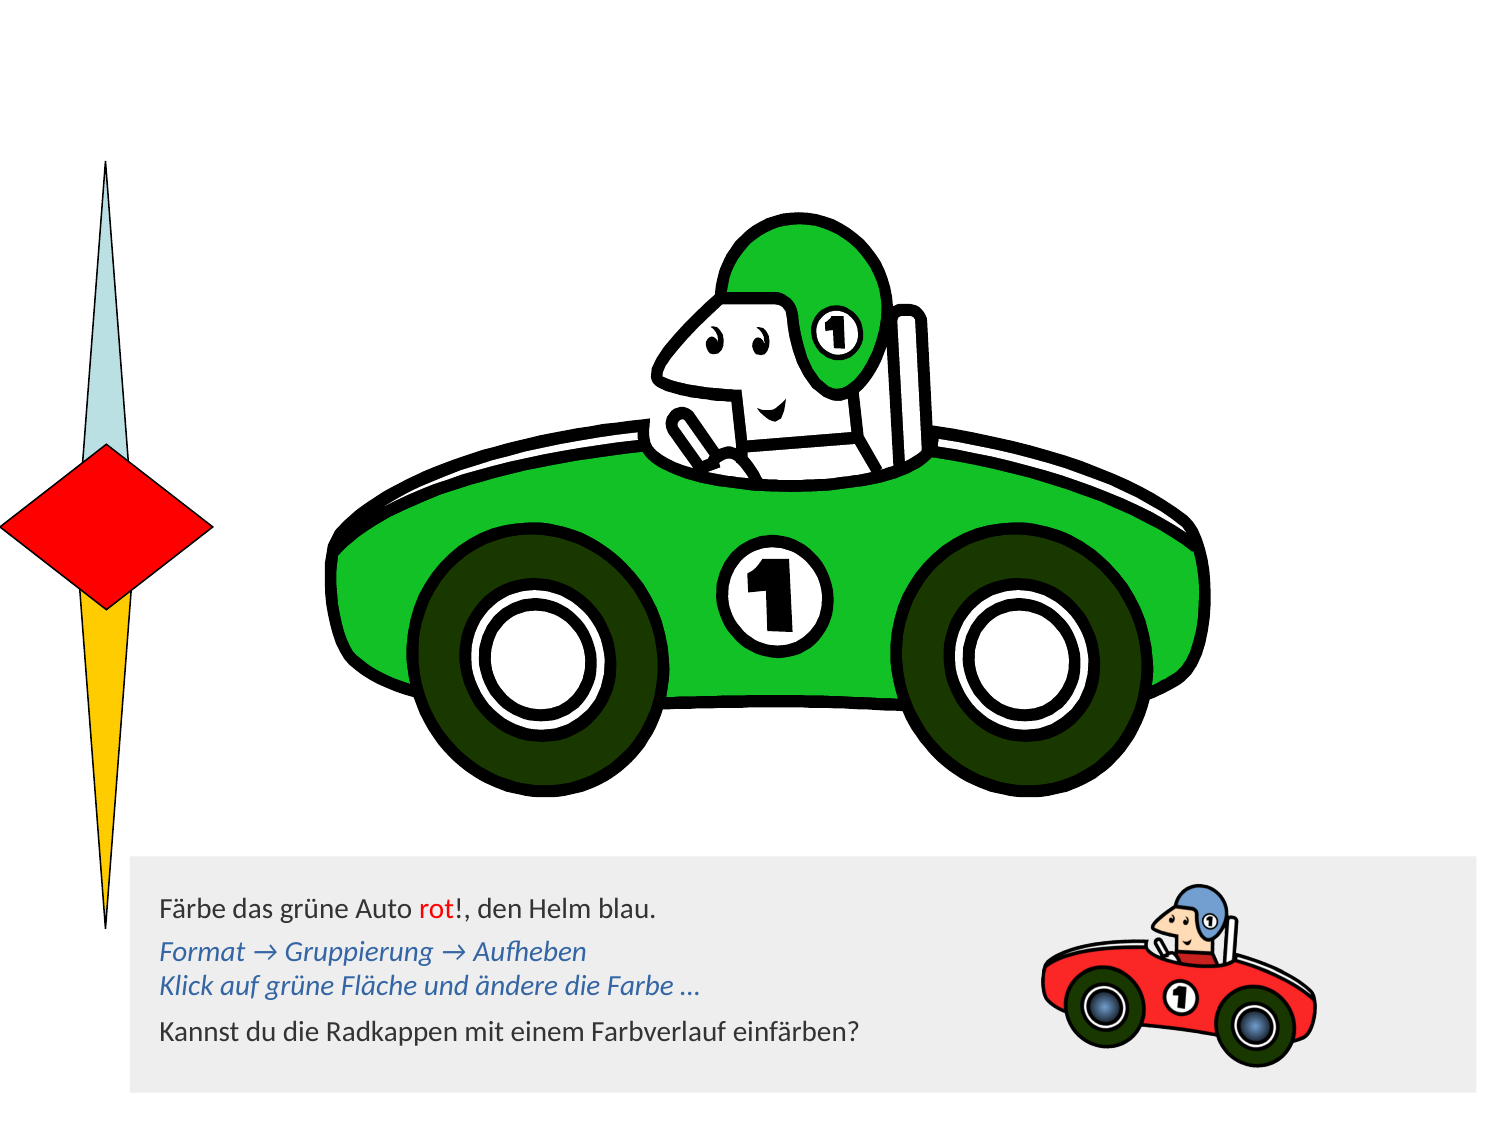

# Färbe das grüne Auto rot!, den Helm blau.
Format → Gruppierung → Aufheben
Klick auf grüne Fläche und ändere die Farbe …
Kannst du die Radkappen mit einem Farbverlauf einfärben?